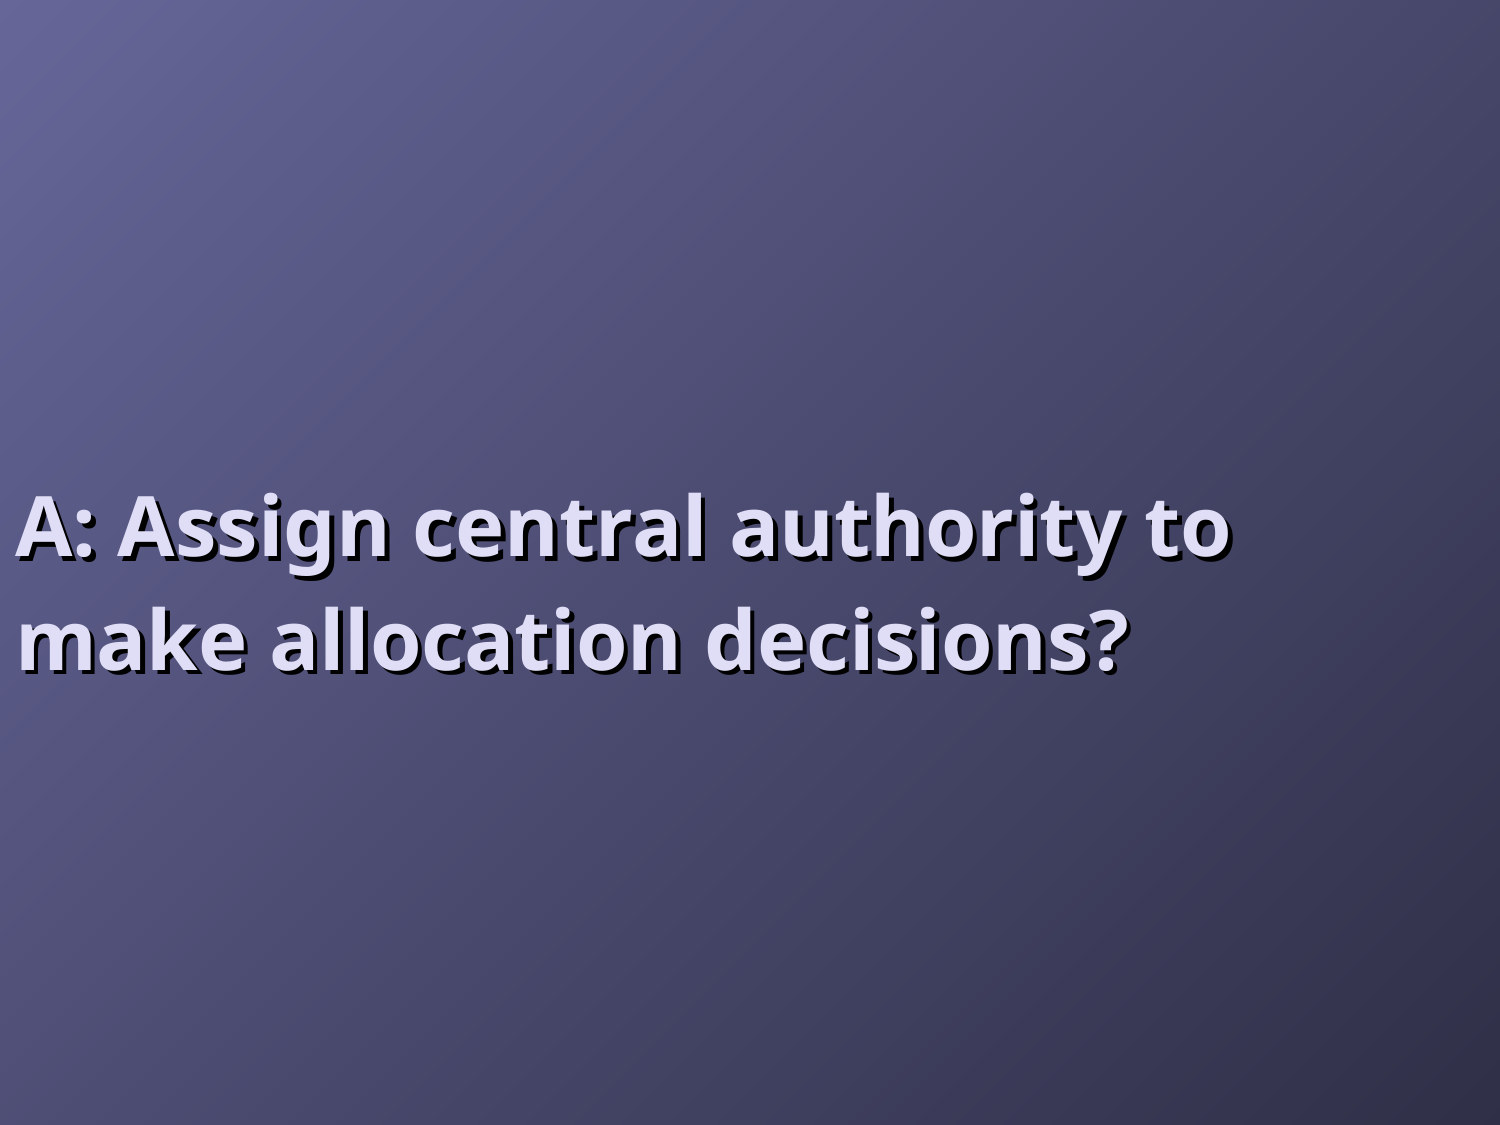

# A: Assign central authority to make allocation decisions?